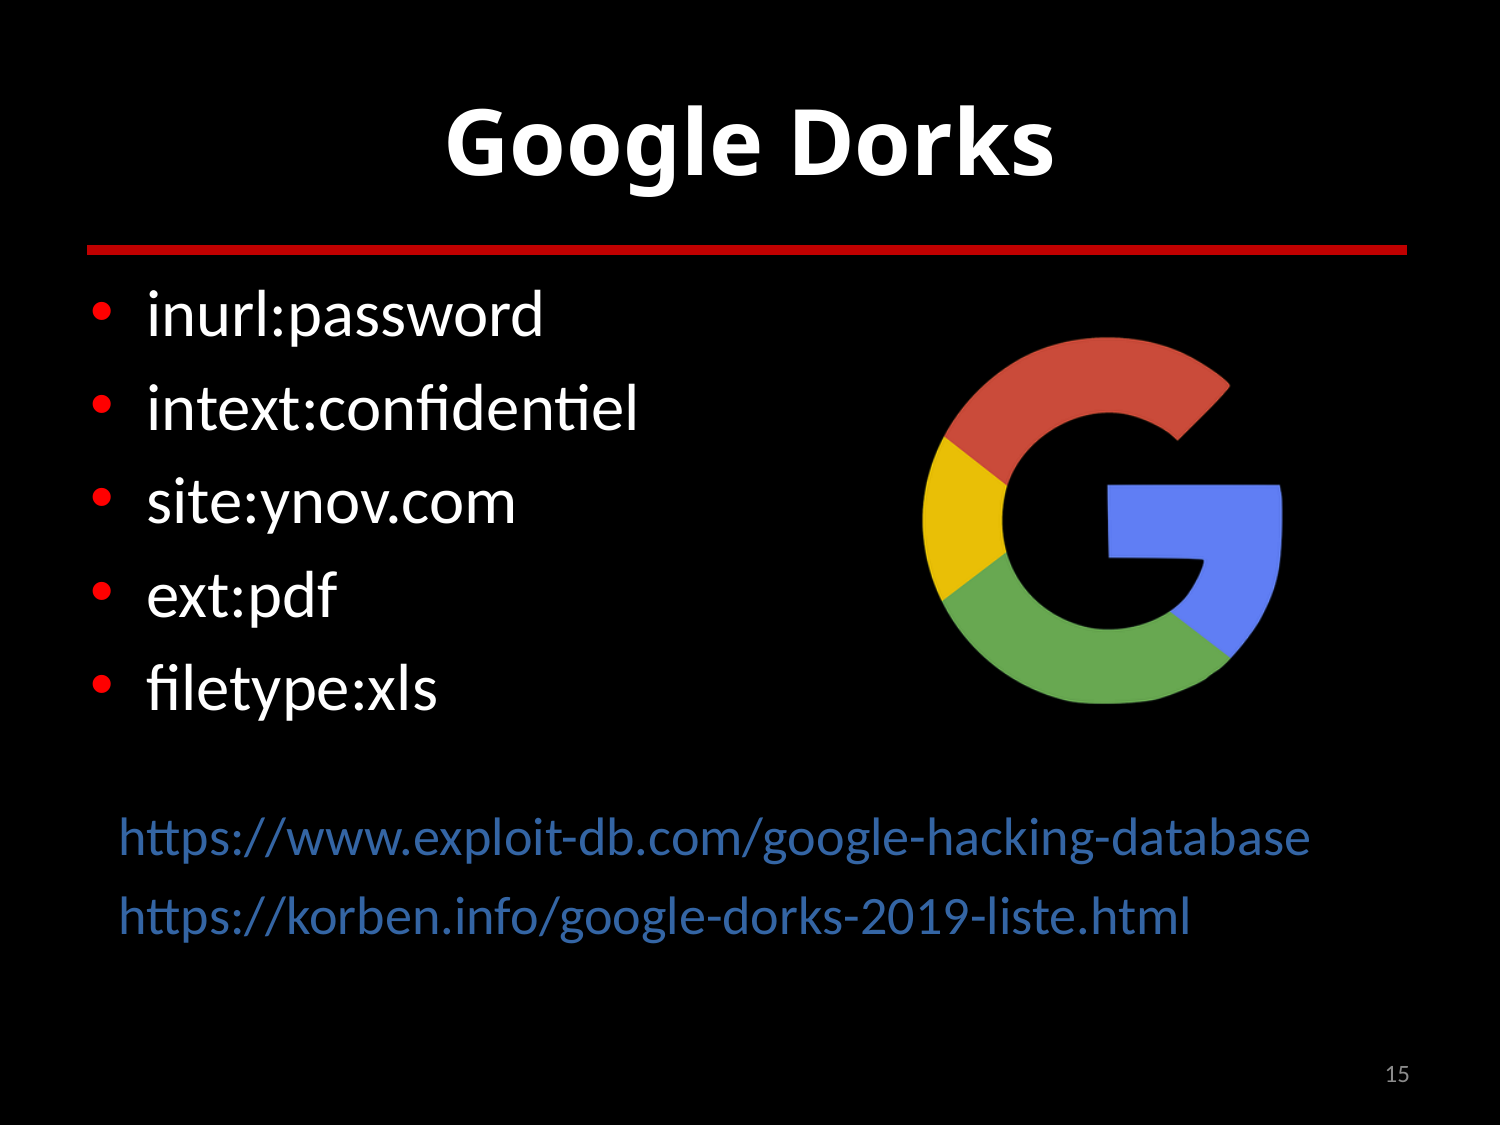

# Google Dorks
inurl:password
intext:confidentiel
site:ynov.com
ext:pdf
filetype:xls
https://www.exploit-db.com/google-hacking-database
https://korben.info/google-dorks-2019-liste.html